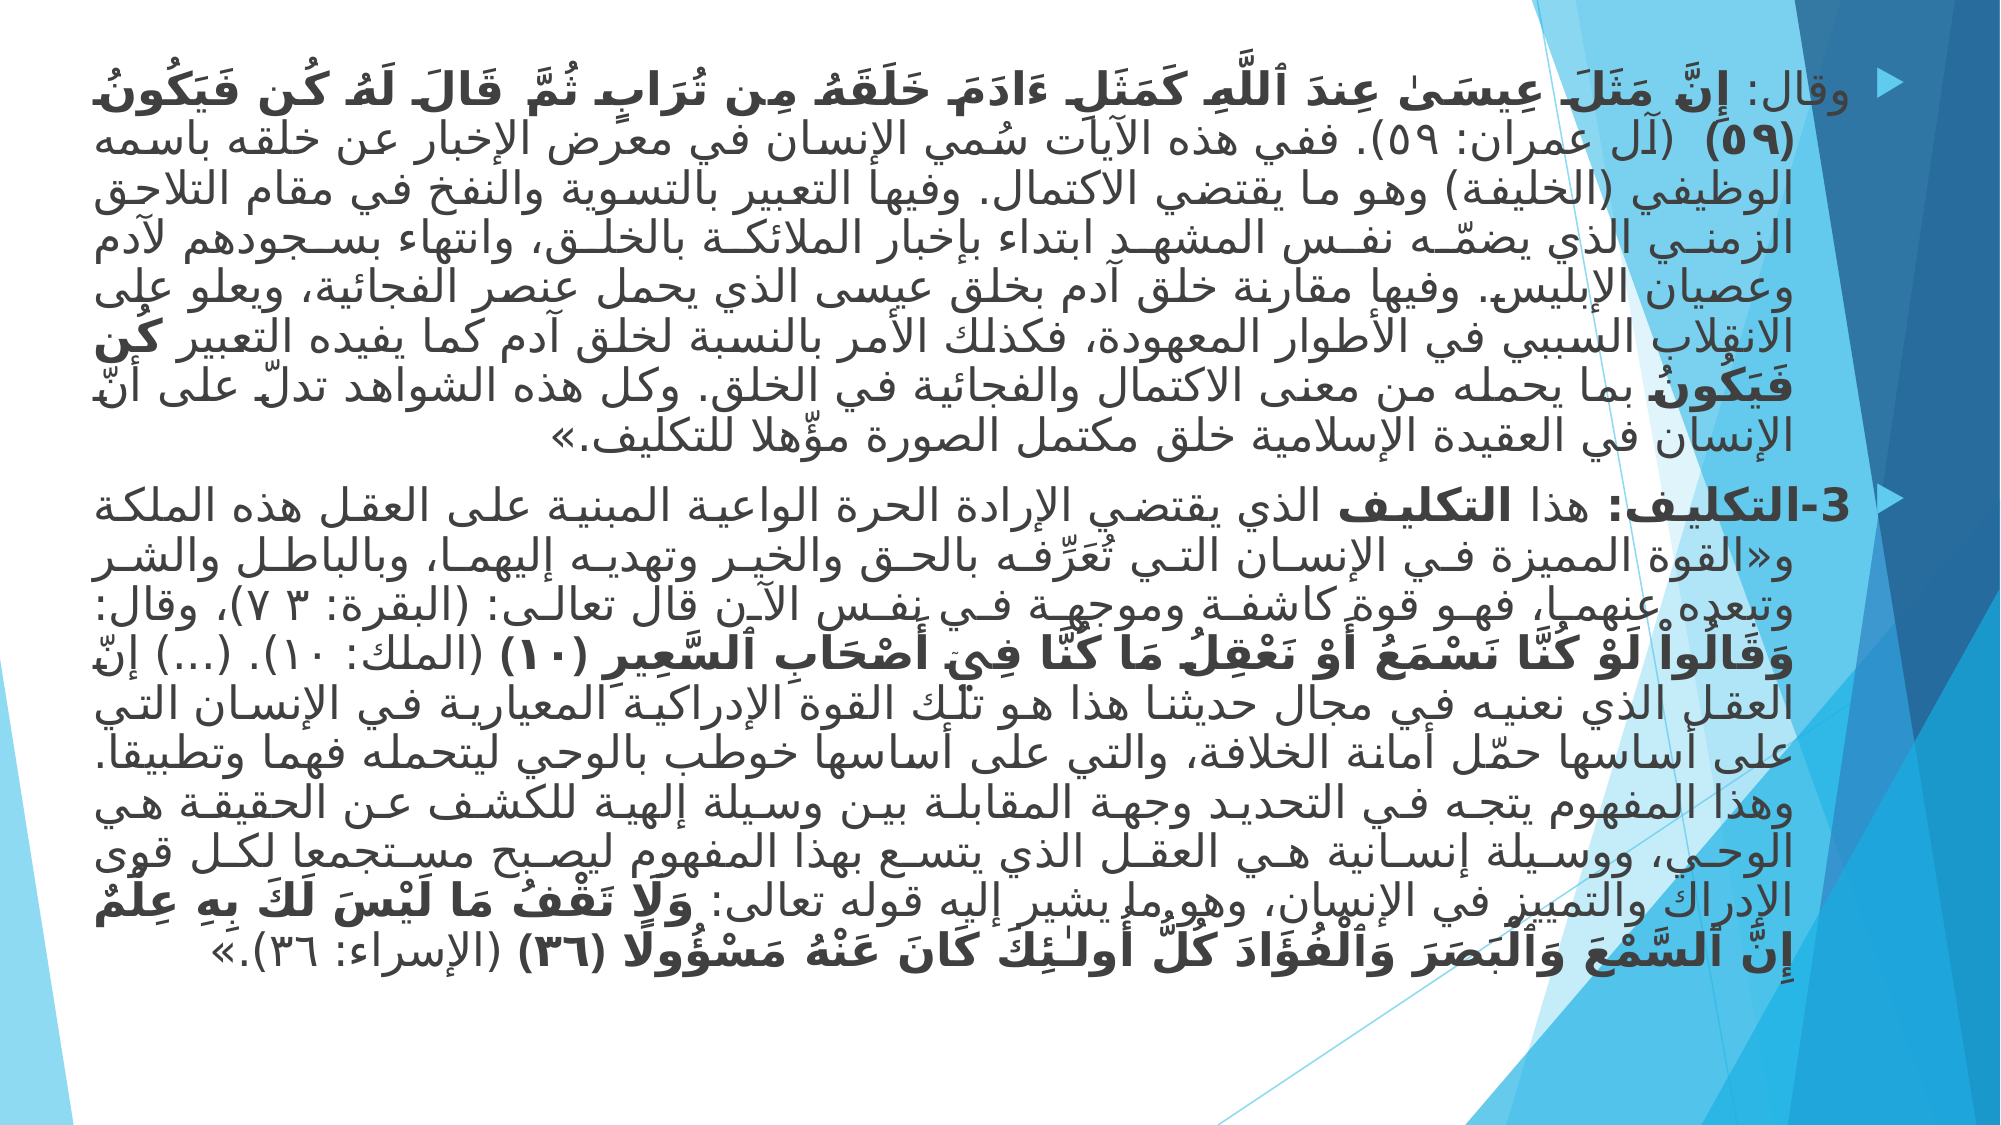

# وقال: إِنَّ مَثَلَ عِيسَىٰ عِندَ ٱللَّهِ كَمَثَلِ ءَادَمَ خَلَقَهُ مِن تُرَابٍ ثُمَّ قَالَ لَهُ كُن فَيَكُونُ ﴿٥٩﴾  (آل عمران: ٥٩). ففي هذه الآيات سُمي الإنسان في معرض الإخبار عن خلقه باسمه الوظيفي (الخليفة) وهو ما يقتضي الاكتمال. وفيها التعبير بالتسوية والنفخ في مقام التلاحق الزمني الذي يضمّه نفس المشهد ابتداء بإخبار الملائكة بالخلق، وانتهاء بسجودهم لآدم وعصيان الإبليس. وفيها مقارنة خلق آدم بخلق عيسى الذي يحمل عنصر الفجائية، ويعلو على الانقلاب السببي في الأطوار المعهودة، فكذلك الأمر بالنسبة لخلق آدم كما يفيده التعبير كُن فَيَكُونُ بما يحمله من معنى الاكتمال والفجائية في الخلق. وكل هذه الشواهد تدلّ على أنّ الإنسان في العقيدة الإسلامية خلق مكتمل الصورة مؤّهلا للتكليف.»
3-التكليف: هذا التكليف الذي يقتضي الإرادة الحرة الواعية المبنية على العقل هذه الملكة و«القوة المميزة في الإنسان التي تُعَرِّفه بالحق والخير وتهديه إليهما، وبالباطل والشر وتبعده عنهما، فهو قوة كاشفة وموجهة في نفس الآن قال تعالى: (البقرة: ٧٣)، وقال: وَقَالُواْ لَوْ كُنَّا نَسْمَعُ أَوْ نَعْقِلُ مَا كُنَّا فِيۤ أَصْحَابِ ٱلسَّعِيرِ ﴿١٠﴾ (الملك: ١٠). (...) إنّ العقل الذي نعنيه في مجال حديثنا هذا هو تلك القوة الإدراكية المعيارية في الإنسان التي على أساسها حمّل أمانة الخلافة، والتي على أساسها خوطب بالوحي ليتحمله فهما وتطبيقا. وهذا المفهوم يتجه في التحديد وجهة المقابلة بين وسيلة إلهية للكشف عن الحقيقة هي الوحي، ووسيلة إنسانية هي العقل الذي يتسع بهذا المفهوم ليصبح مستجمعا لكل قوى الإدراك والتمييز في الإنسان، وهو ما يشير إليه قوله تعالى: وَلَا تَقْفُ مَا لَيْسَ لَكَ بِهِ عِلْمٌ إِنَّ ٱلسَّمْعَ وَٱلْبَصَرَ وَٱلْفُؤَادَ كُلُّ أُولـٰئِكَ كَانَ عَنْهُ مَسْؤُولًا ﴿٣٦﴾ (الإسراء: ٣٦).»